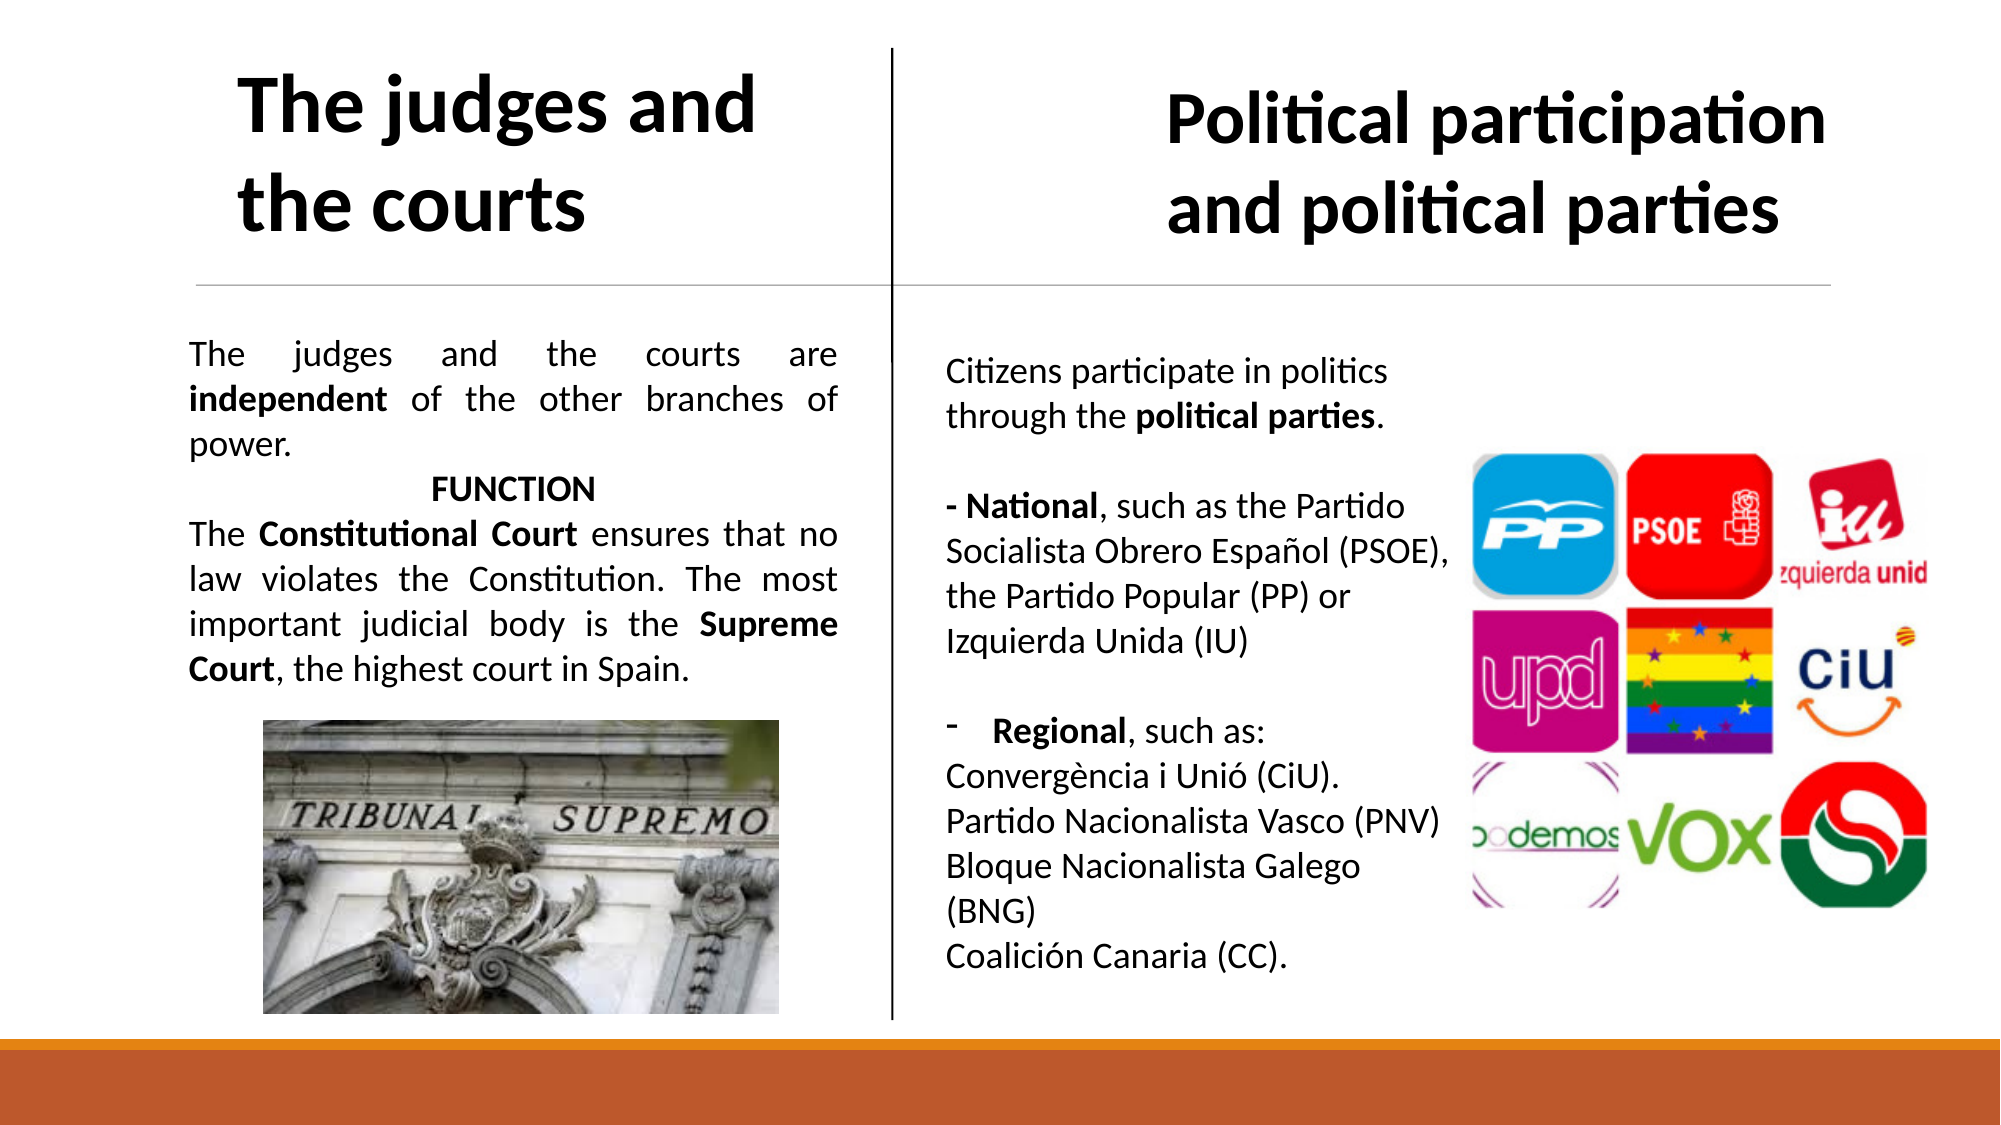

The judges and the courts
Political participation and political parties
The judges and the courts are independent of the other branches of power.
FUNCTION
The Constitutional Court ensures that no law violates the Constitution. The most important judicial body is the Supreme Court, the highest court in Spain.
Citizens participate in politics through the political parties.
- National, such as the Partido Socialista Obrero Español (PSOE), the Partido Popular (PP) or Izquierda Unida (IU)
Regional, such as:
Convergència i Unió (CiU).
Partido Nacionalista Vasco (PNV)
Bloque Nacionalista Galego (BNG)
Coalición Canaria (CC).